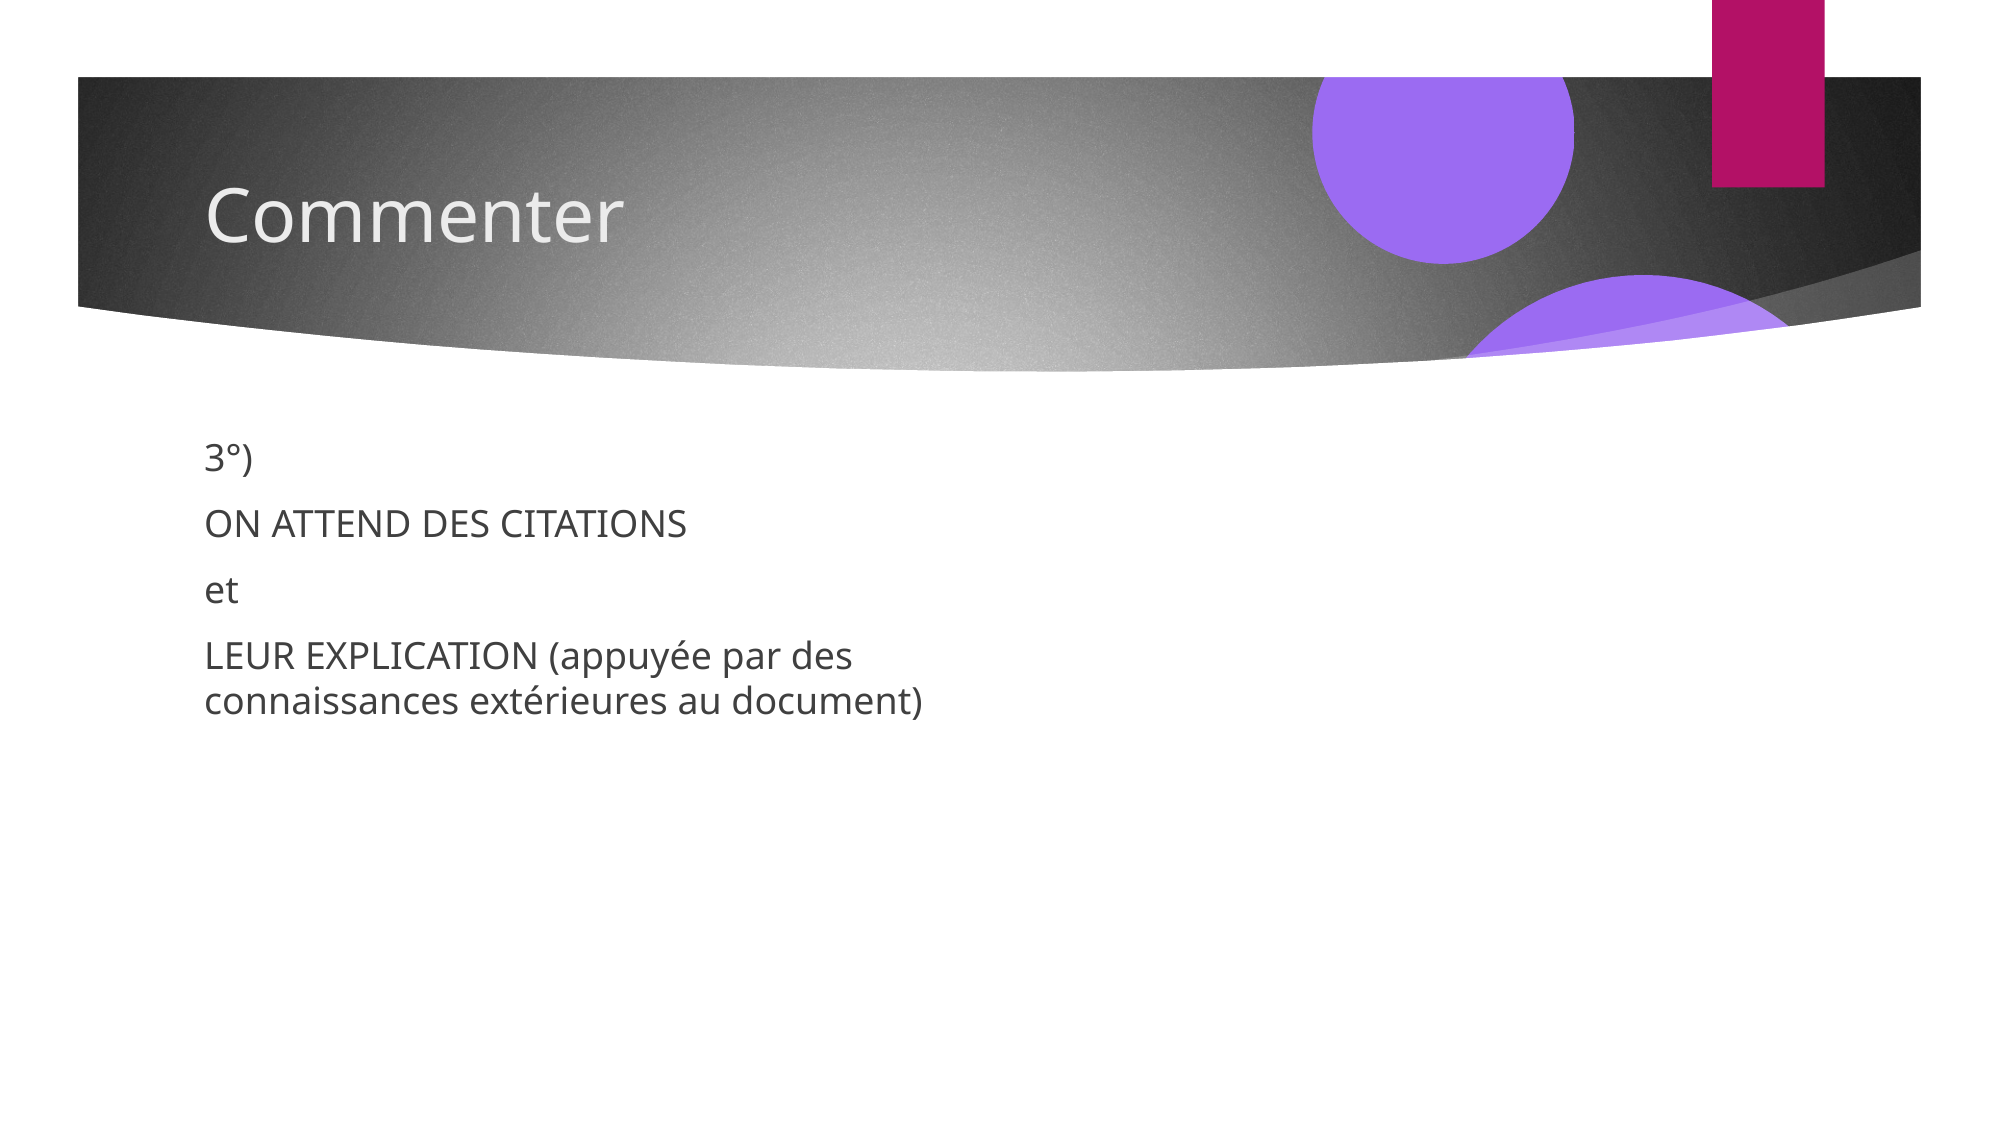

# Commenter
3°)
ON ATTEND DES CITATIONS
et
LEUR EXPLICATION (appuyée par des connaissances extérieures au document)